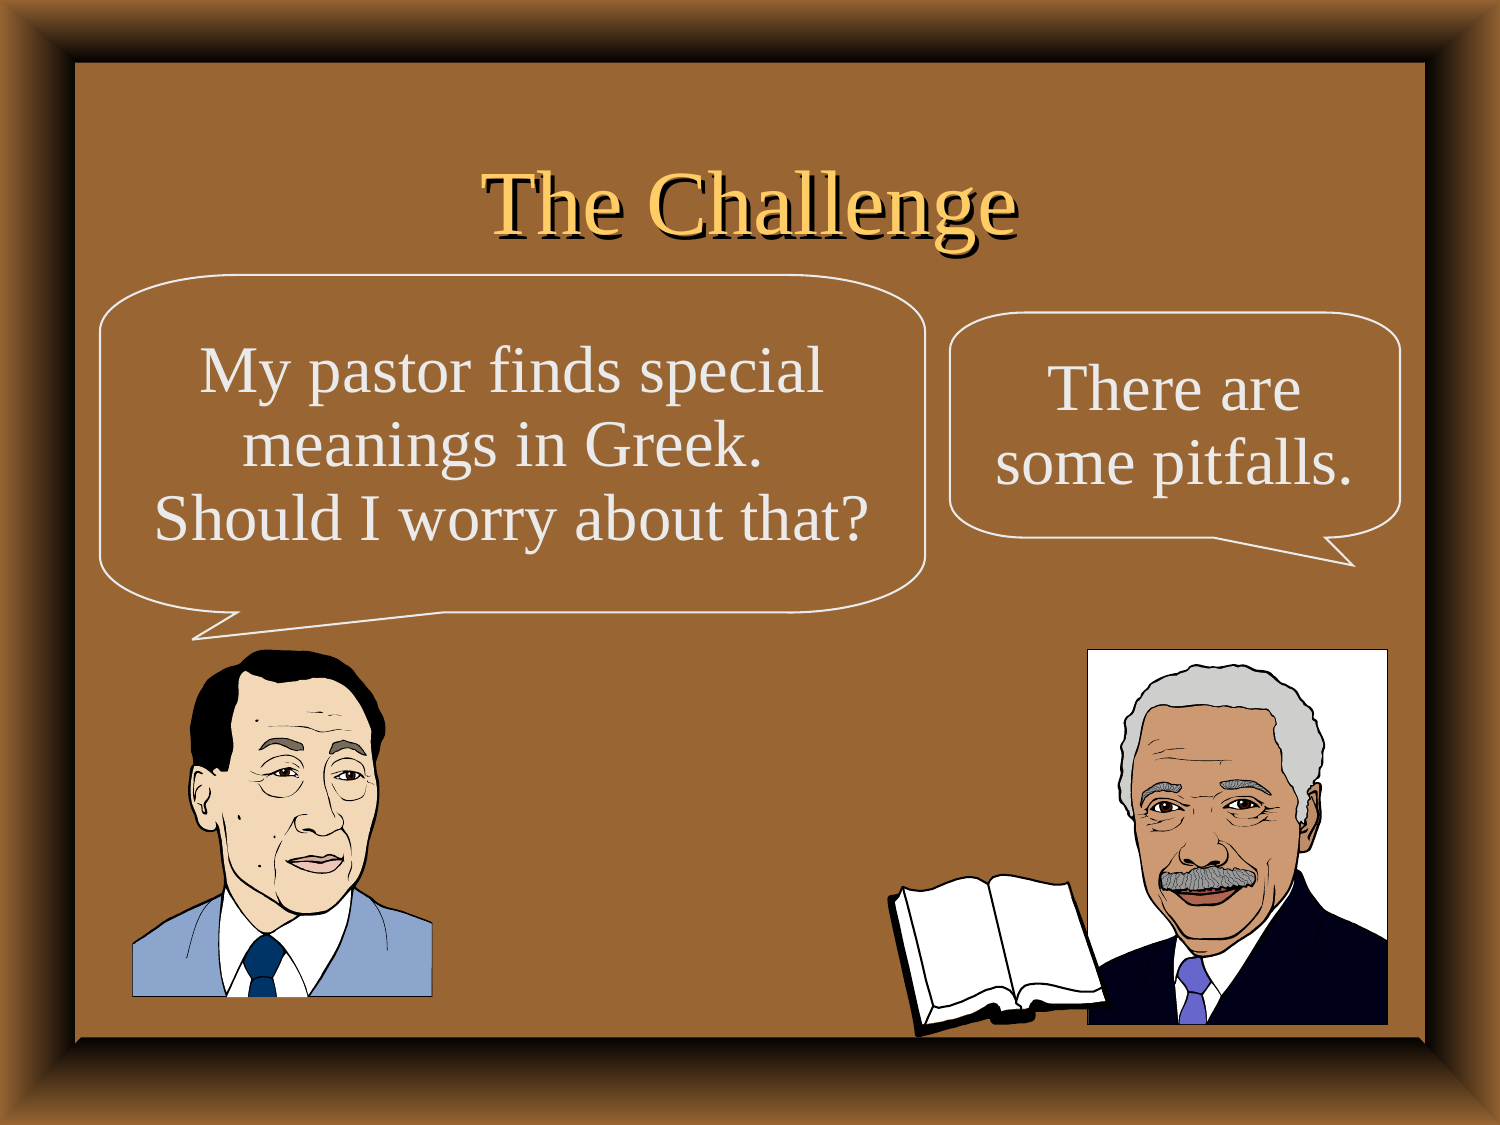

# The Challenge
My pastor finds special meanings in Greek. Should I worry about that?
There are some pitfalls.